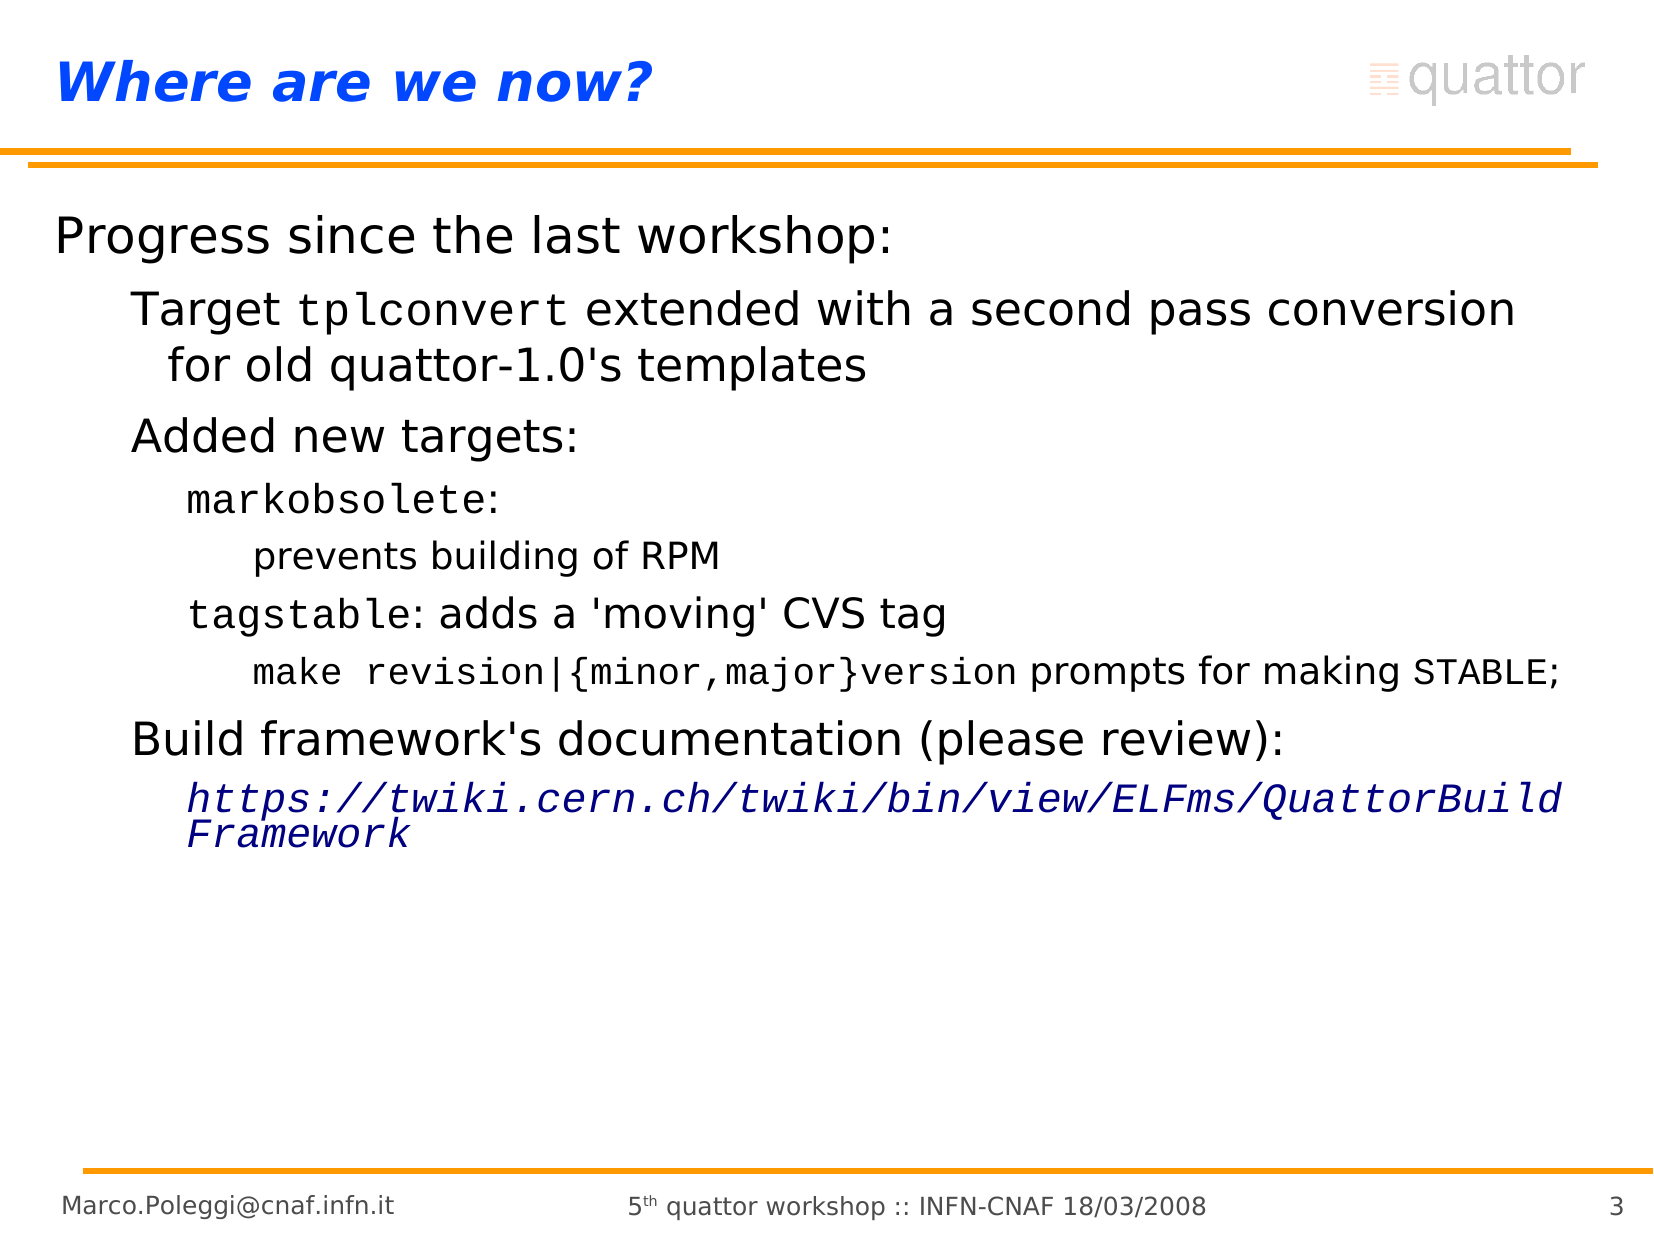

Where are we now?
# Progress since the last workshop:
Target tplconvert extended with a second pass conversion for old quattor-1.0's templates
Added new targets:
markobsolete:
prevents building of RPM
tagstable: adds a 'moving' CVS tag
make revision|{minor,major}version prompts for making STABLE;
Build framework's documentation (please review):
https://twiki.cern.ch/twiki/bin/view/ELFms/QuattorBuildFramework
06/16/2006
3
Quattor @ LCG-T2 workshop